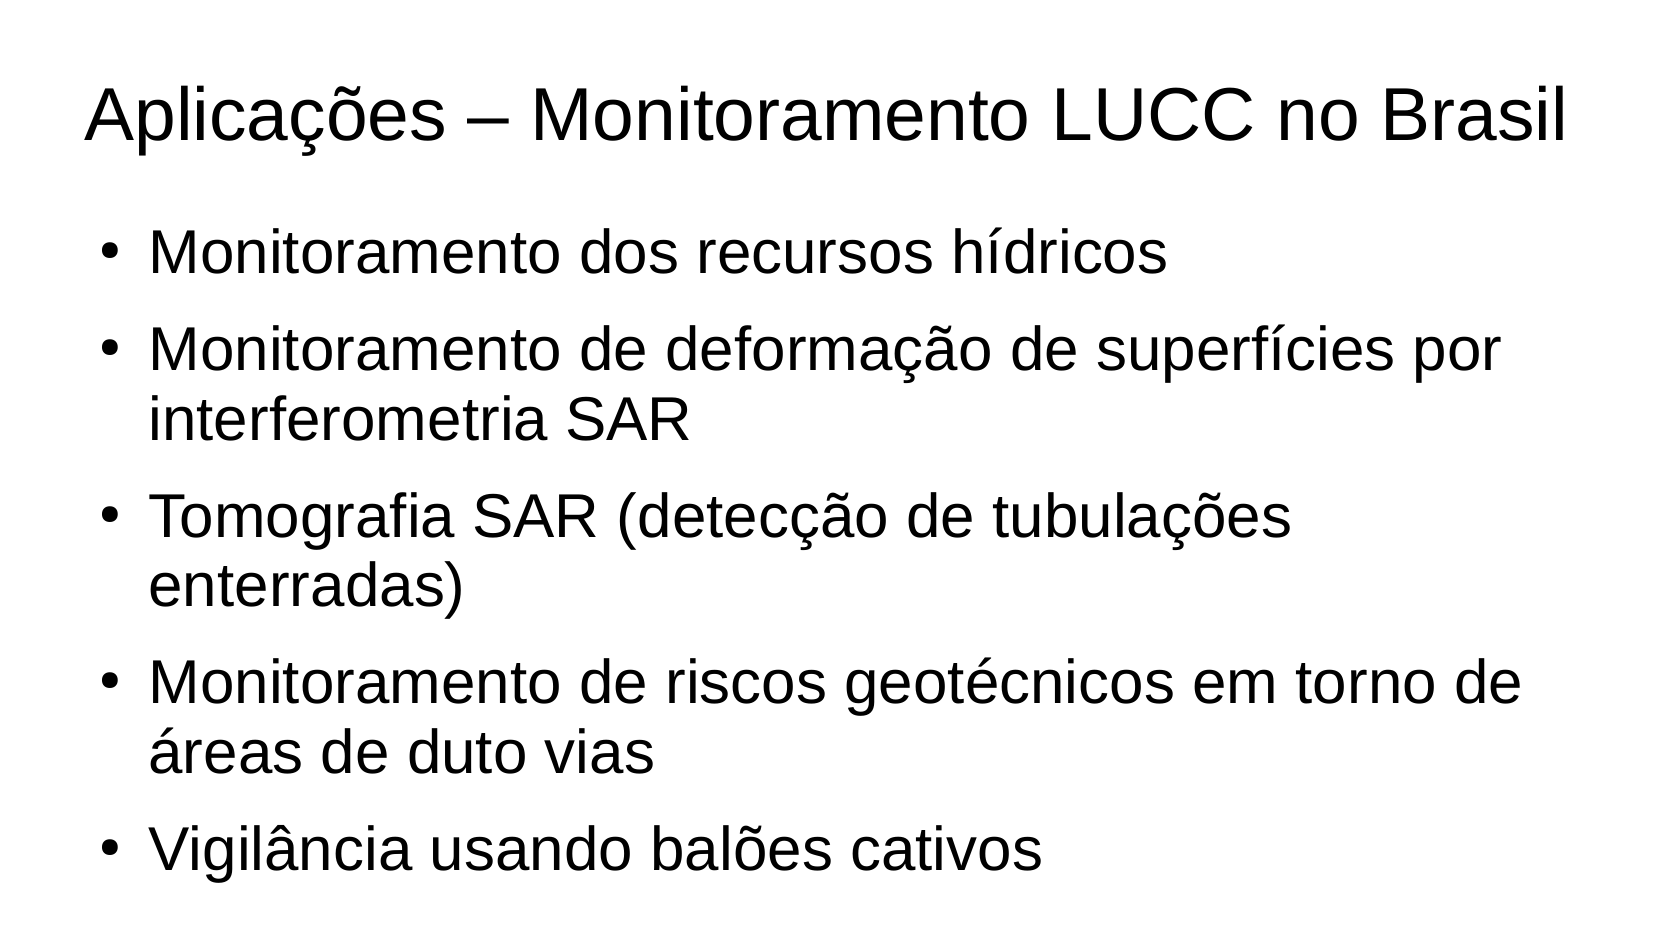

# Aplicações – Monitoramento LUCC no Brasil
Monitoramento dos recursos hídricos
Monitoramento de deformação de superfícies por interferometria SAR
Tomografia SAR (detecção de tubulações enterradas)
Monitoramento de riscos geotécnicos em torno de áreas de duto vias
Vigilância usando balões cativos